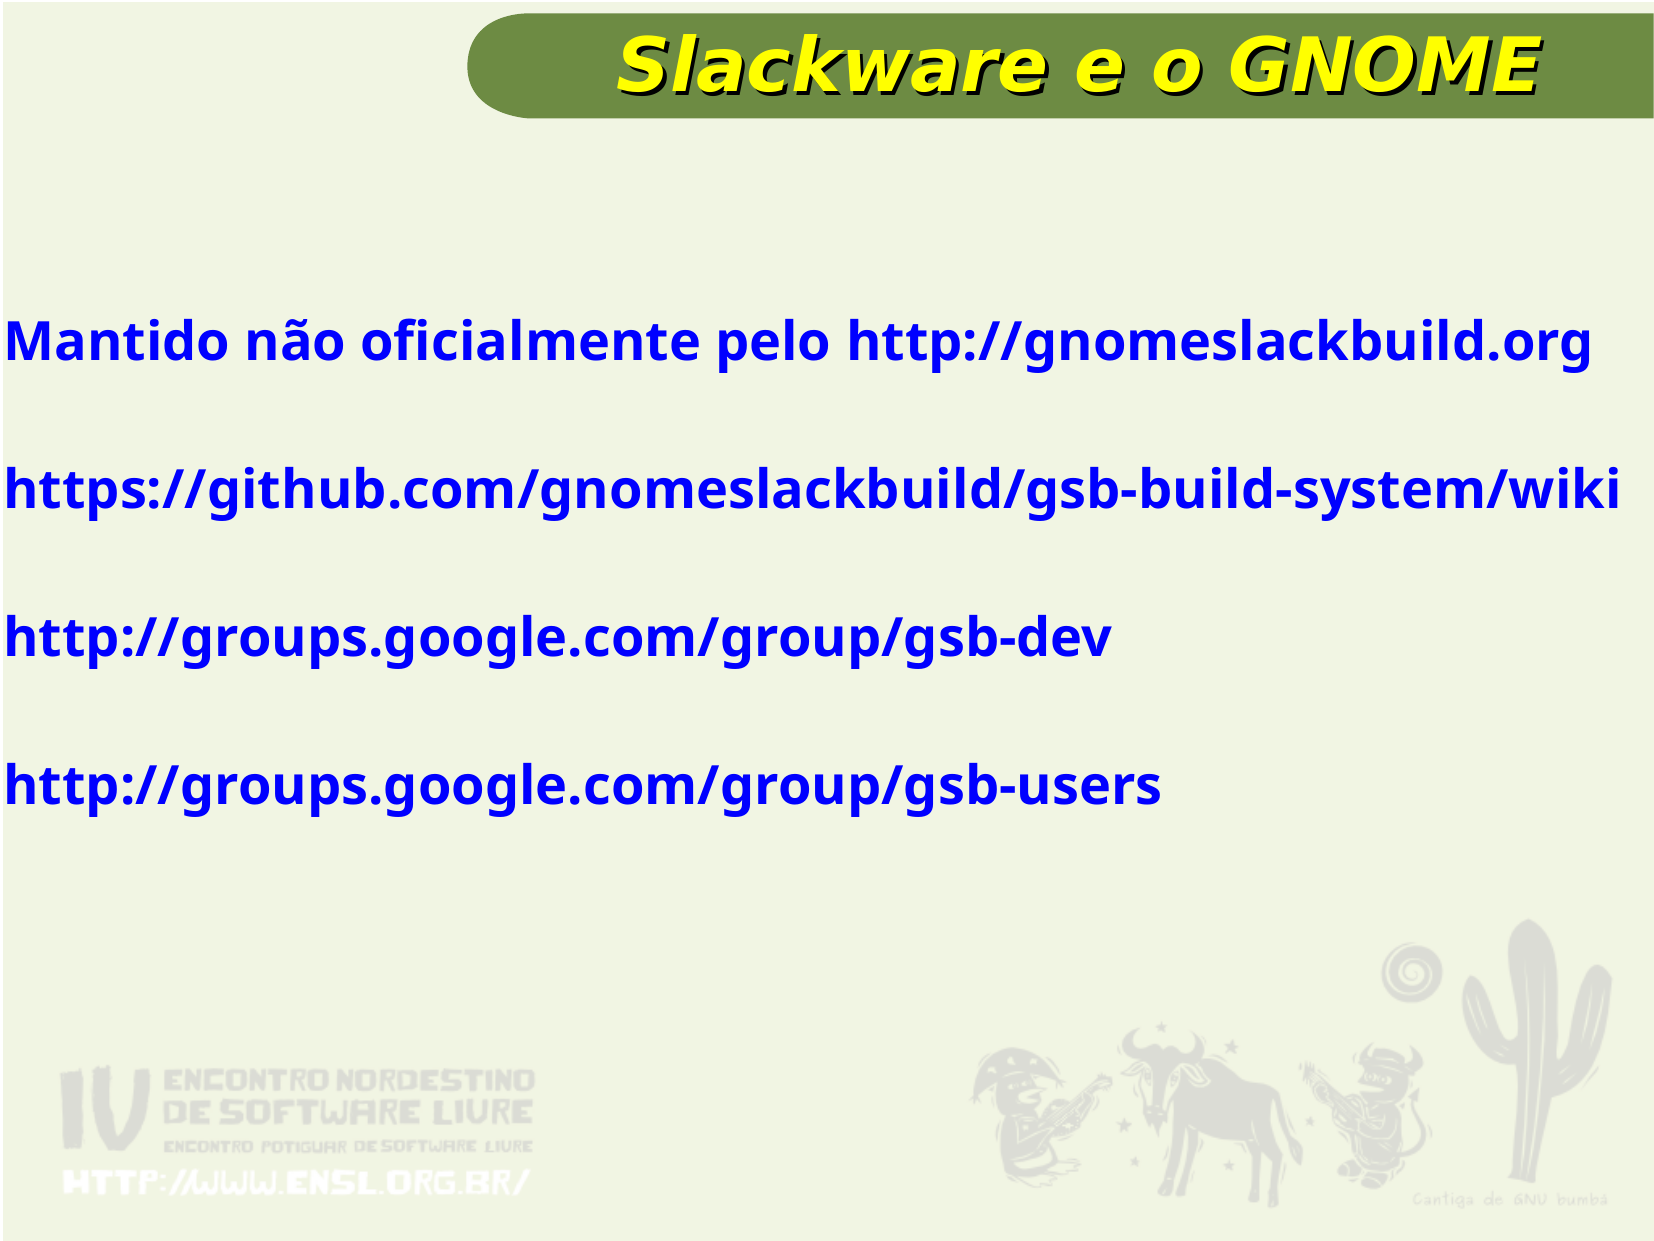

# Slackware e o GNOME
 Mantido não oficialmente pelo http://gnomeslackbuild.org
 https://github.com/gnomeslackbuild/gsb-build-system/wiki
 http://groups.google.com/group/gsb-dev
 http://groups.google.com/group/gsb-users